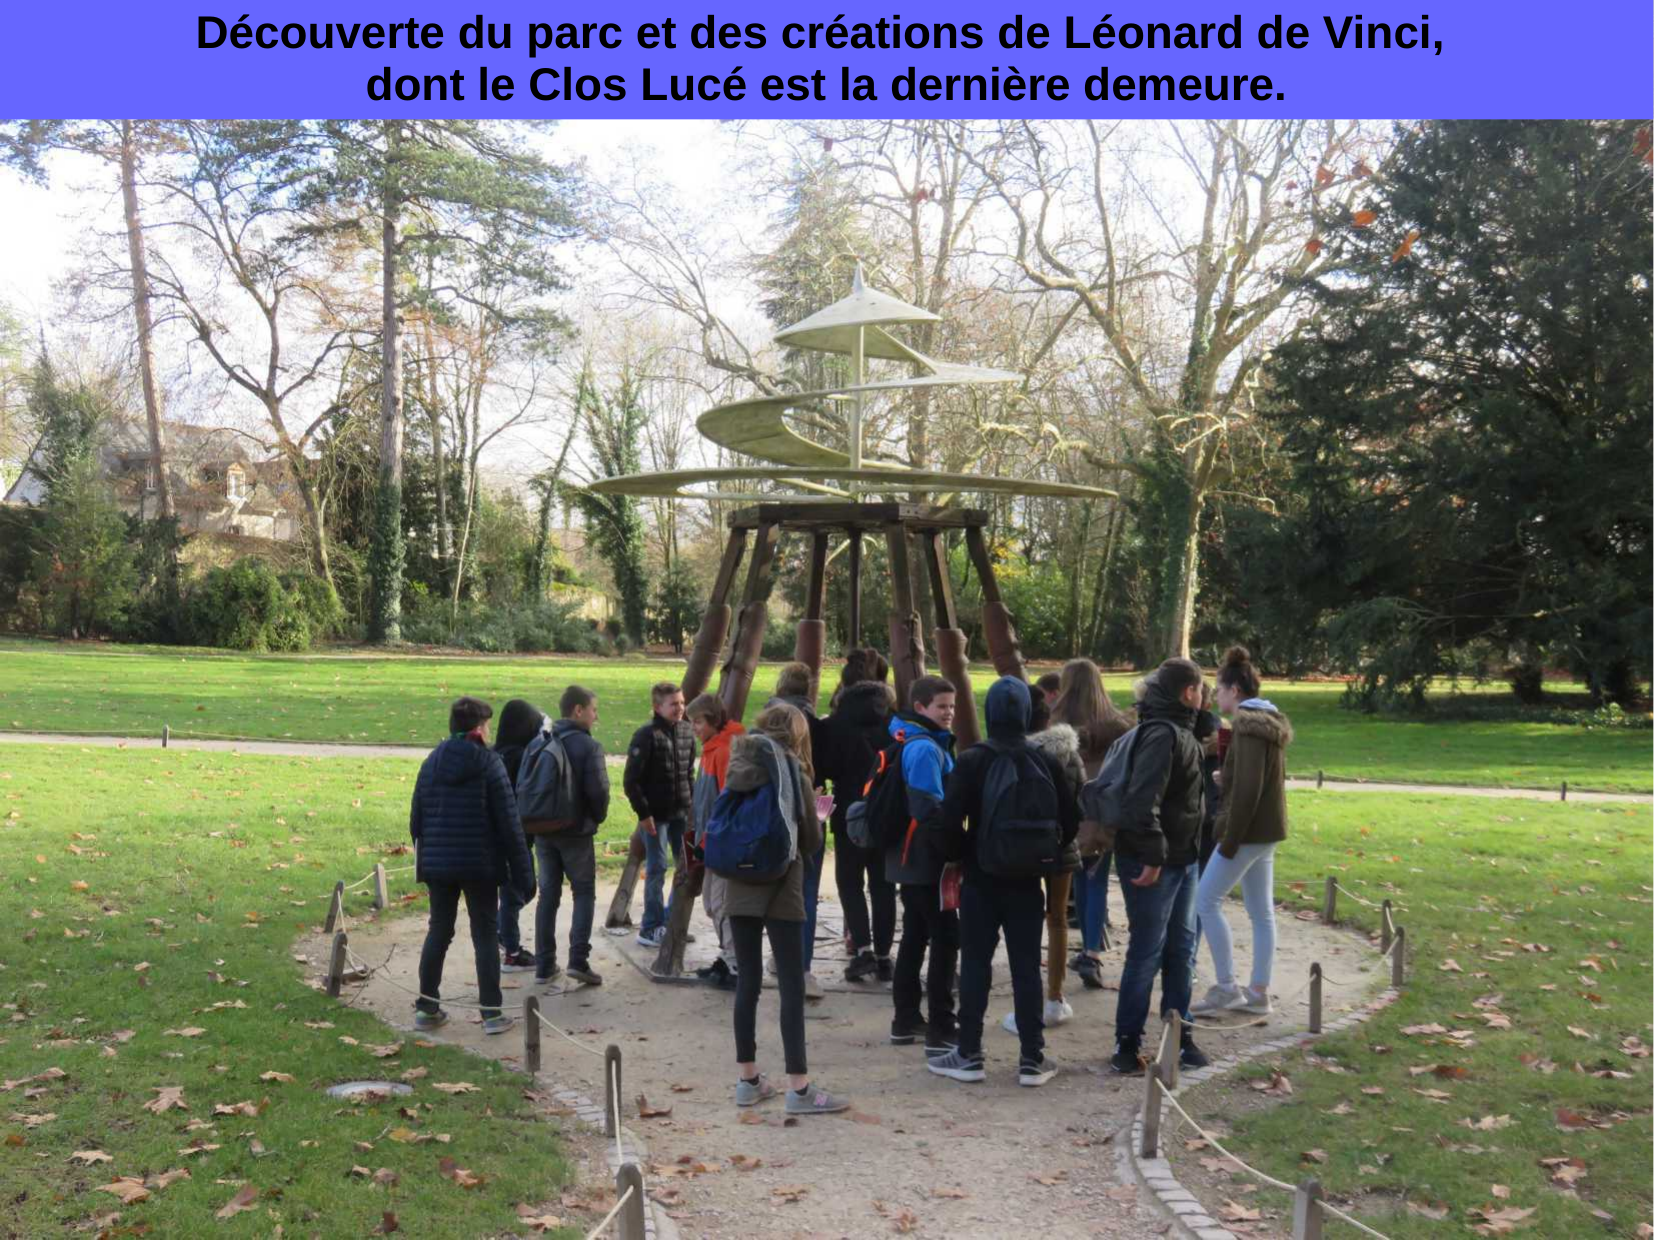

Découverte du parc et des créations de Léonard de Vinci,
dont le Clos Lucé est la dernière demeure.